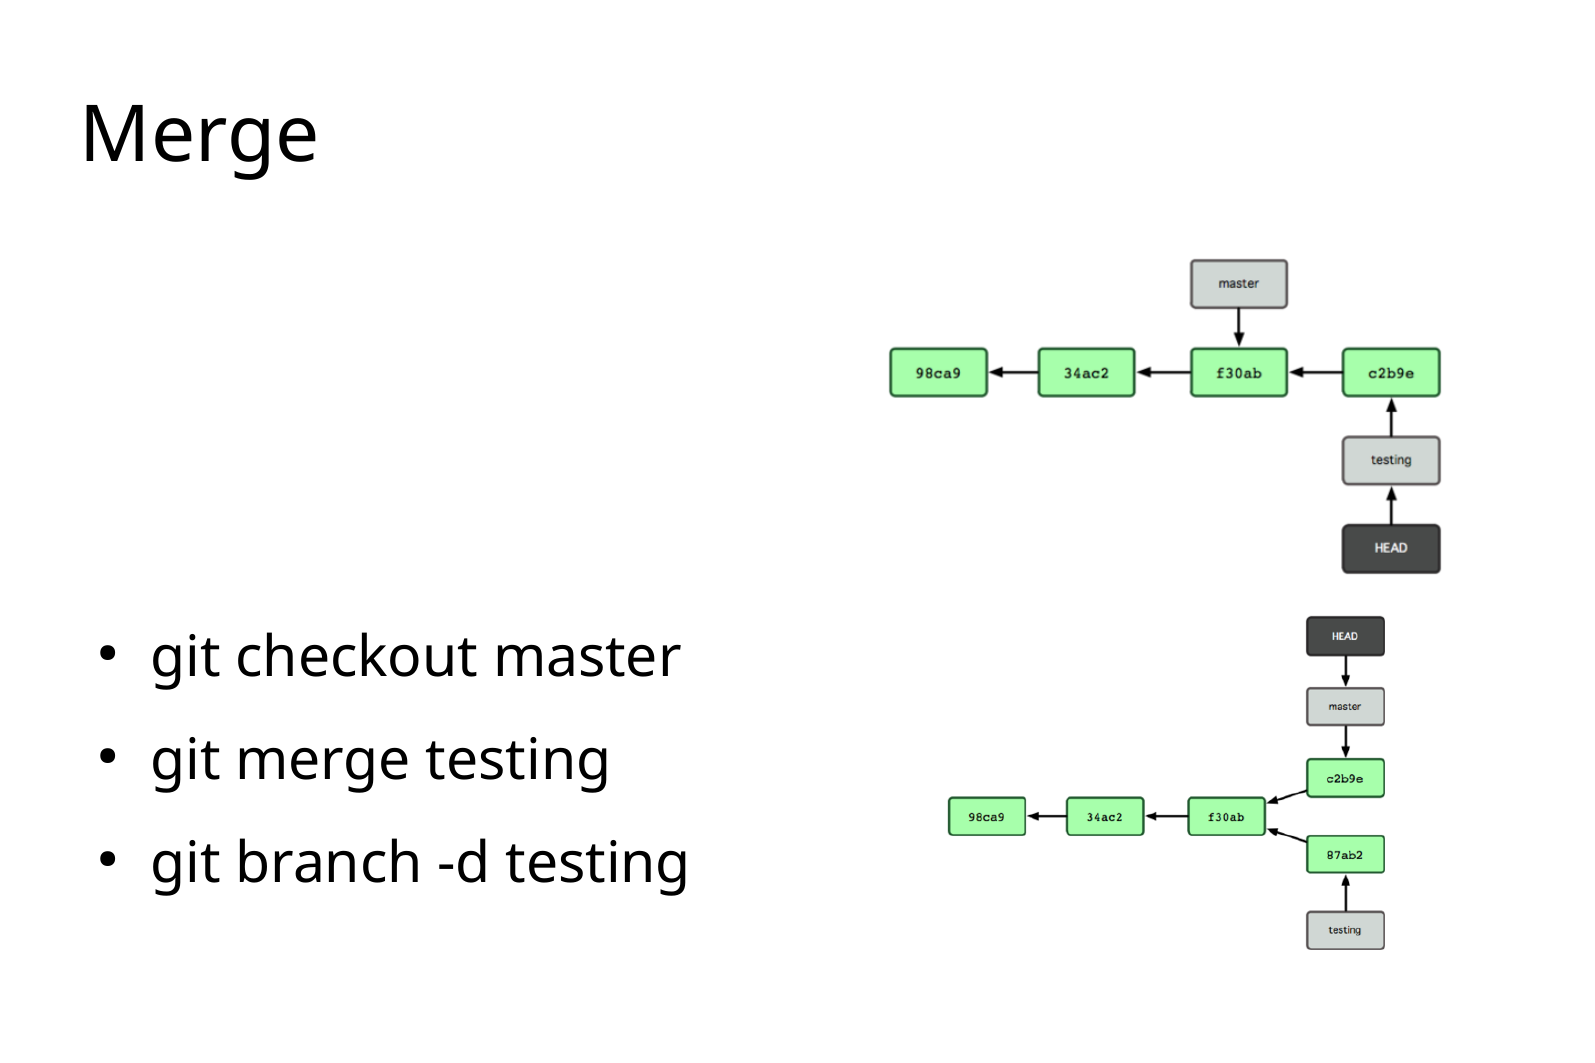

# Merge
git checkout master
git merge testing
git branch -d testing